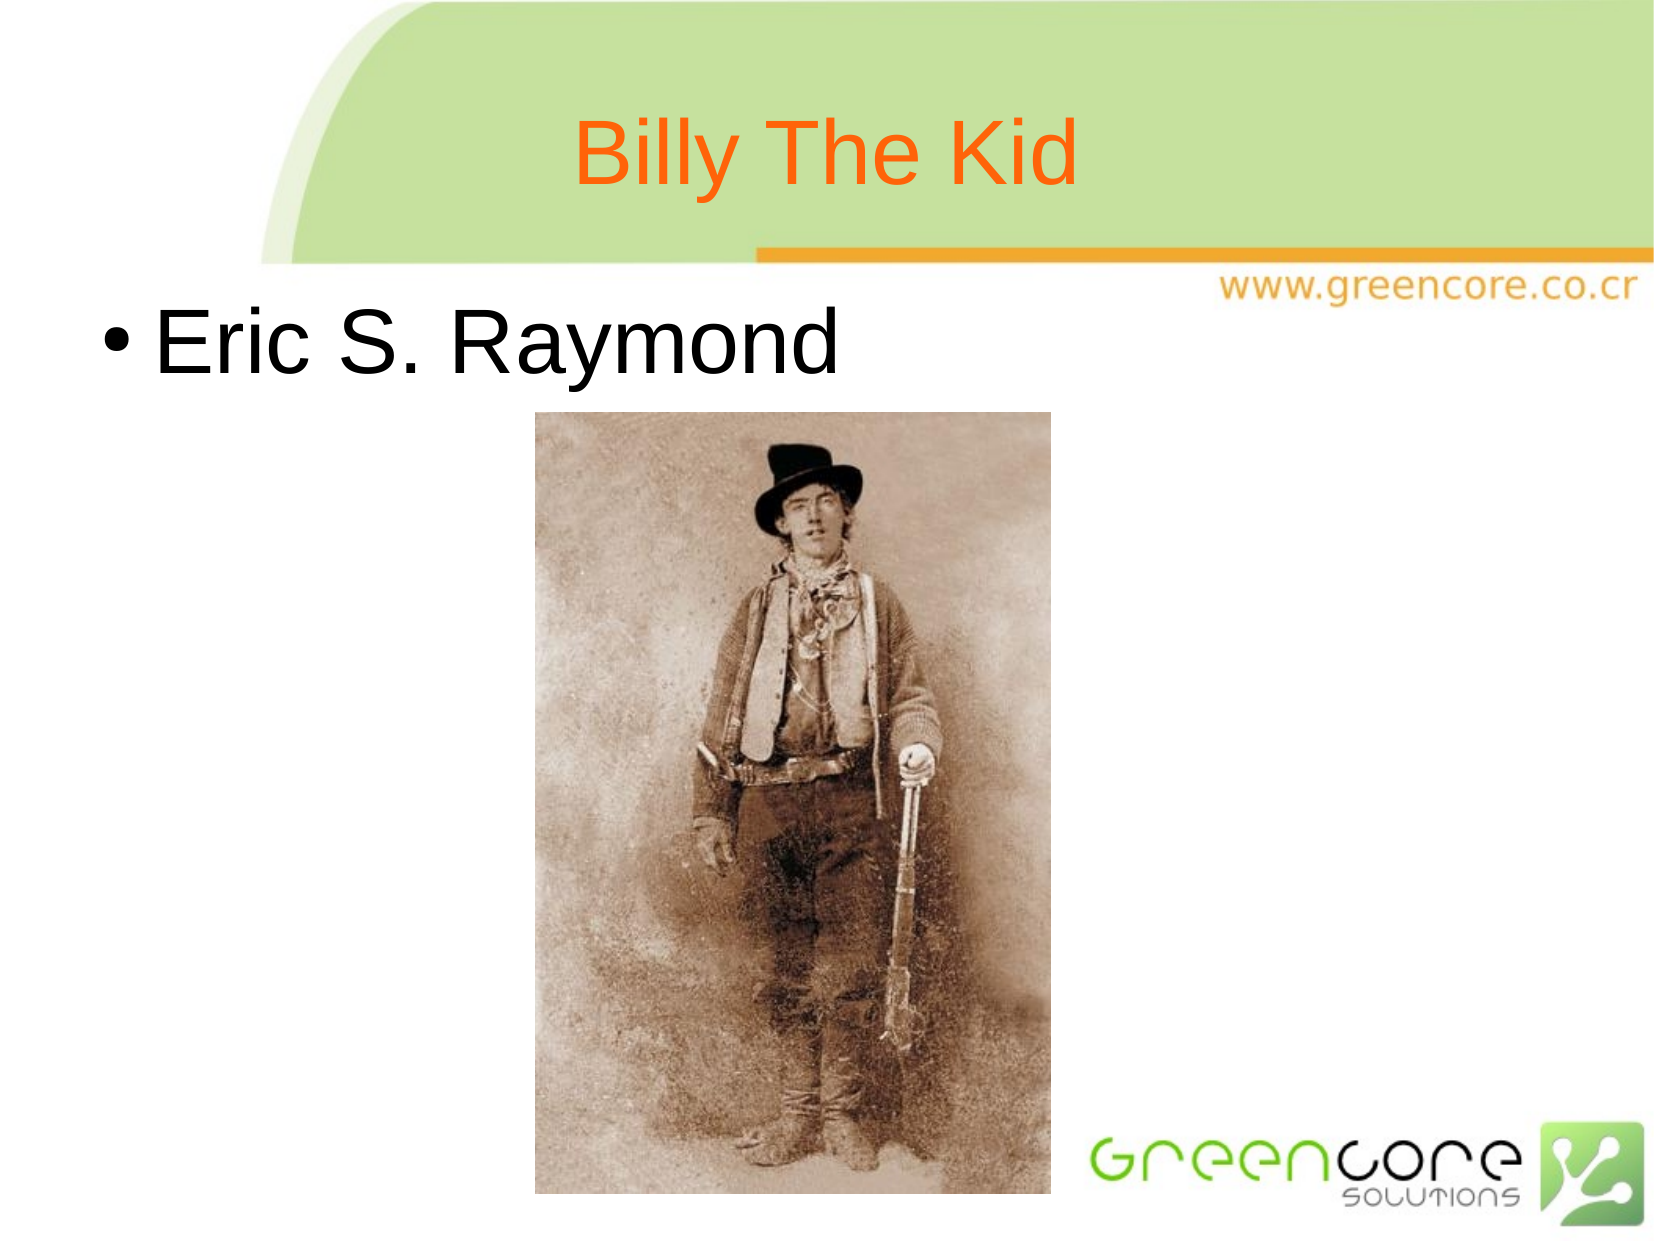

# Billy The Kid
Eric S. Raymond